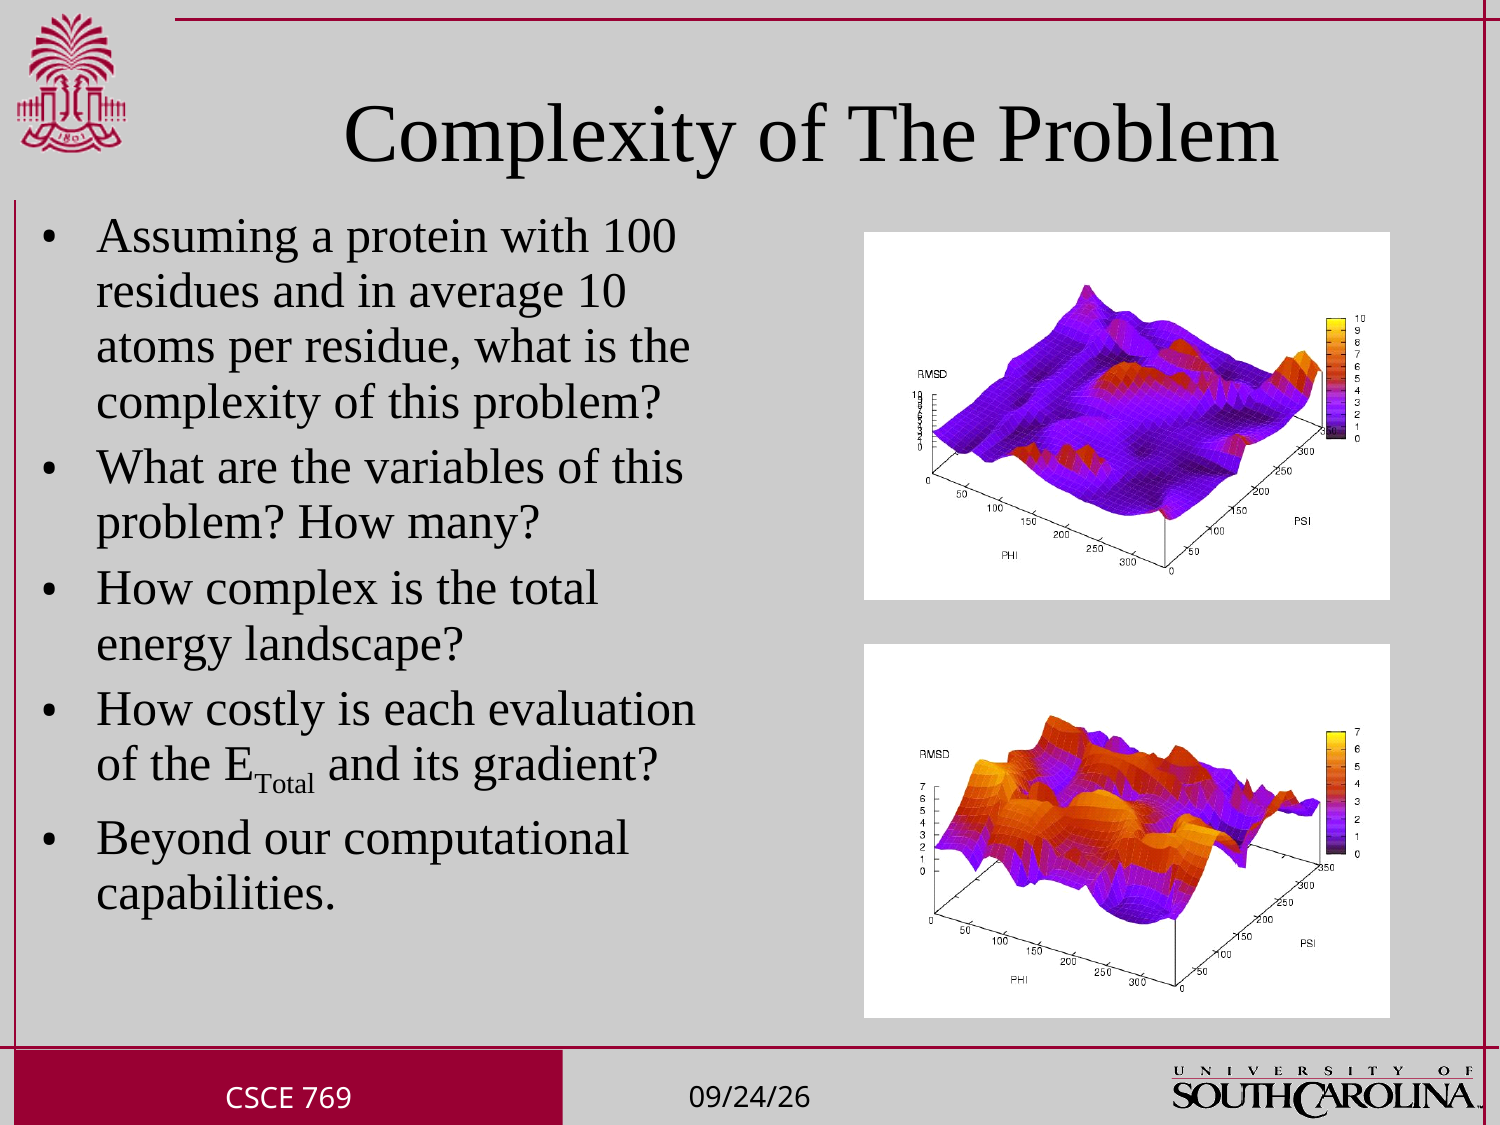

# Complexity of The Problem
Assuming a protein with 100 residues and in average 10 atoms per residue, what is the complexity of this problem?
What are the variables of this problem? How many?
How complex is the total energy landscape?
How costly is each evaluation of the ETotal and its gradient?
Beyond our computational capabilities.